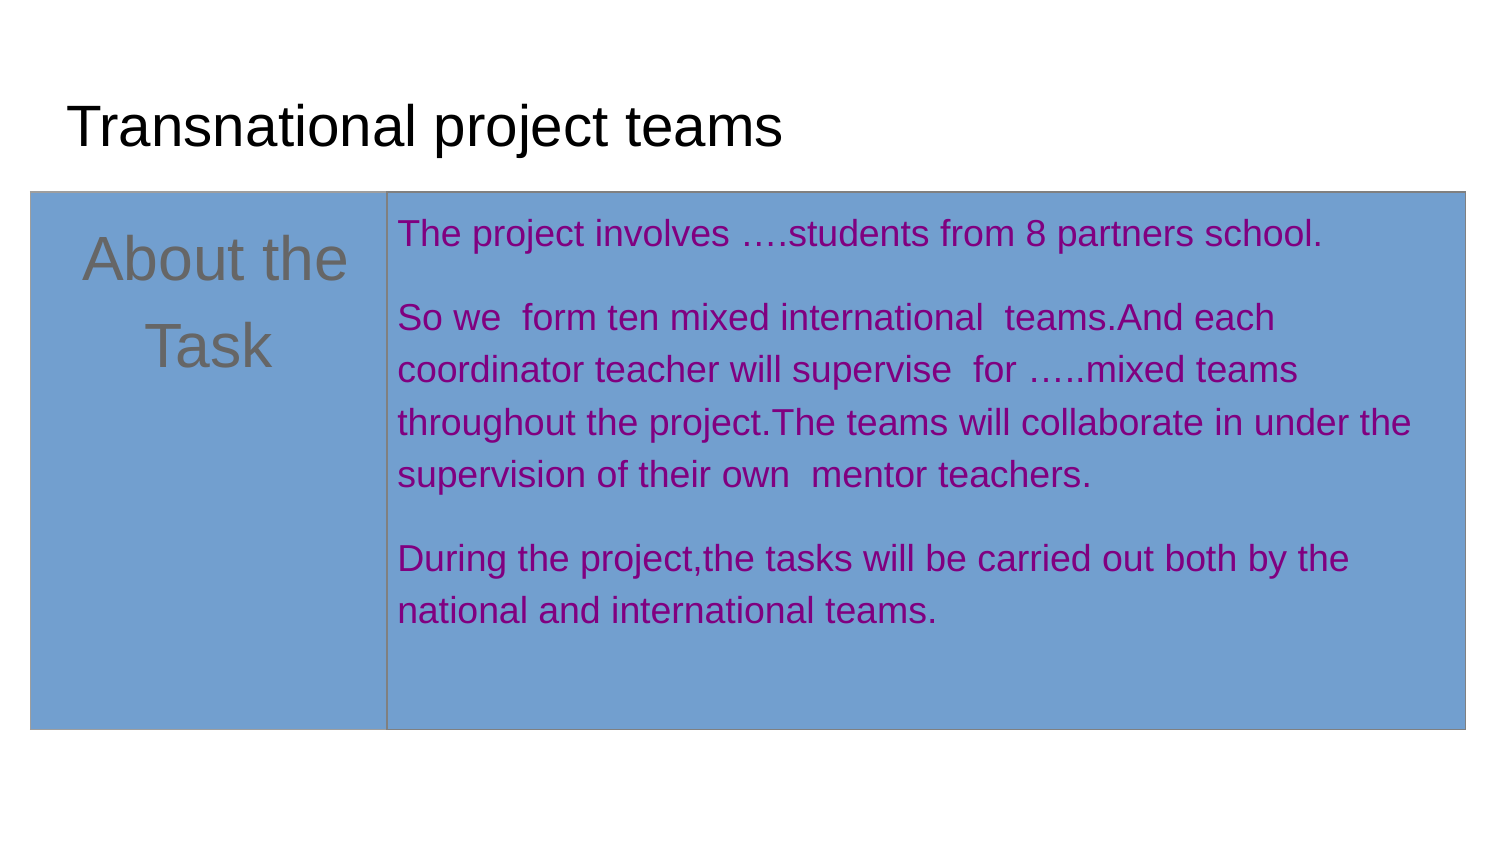

# Transnational project teams
| About the Task | The project involves ….students from 8 partners school. So we form ten mixed international teams.And each coordinator teacher will supervise for …..mixed teams throughout the project.The teams will collaborate in under the supervision of their own mentor teachers. During the project,the tasks will be carried out both by the national and international teams. |
| --- | --- |